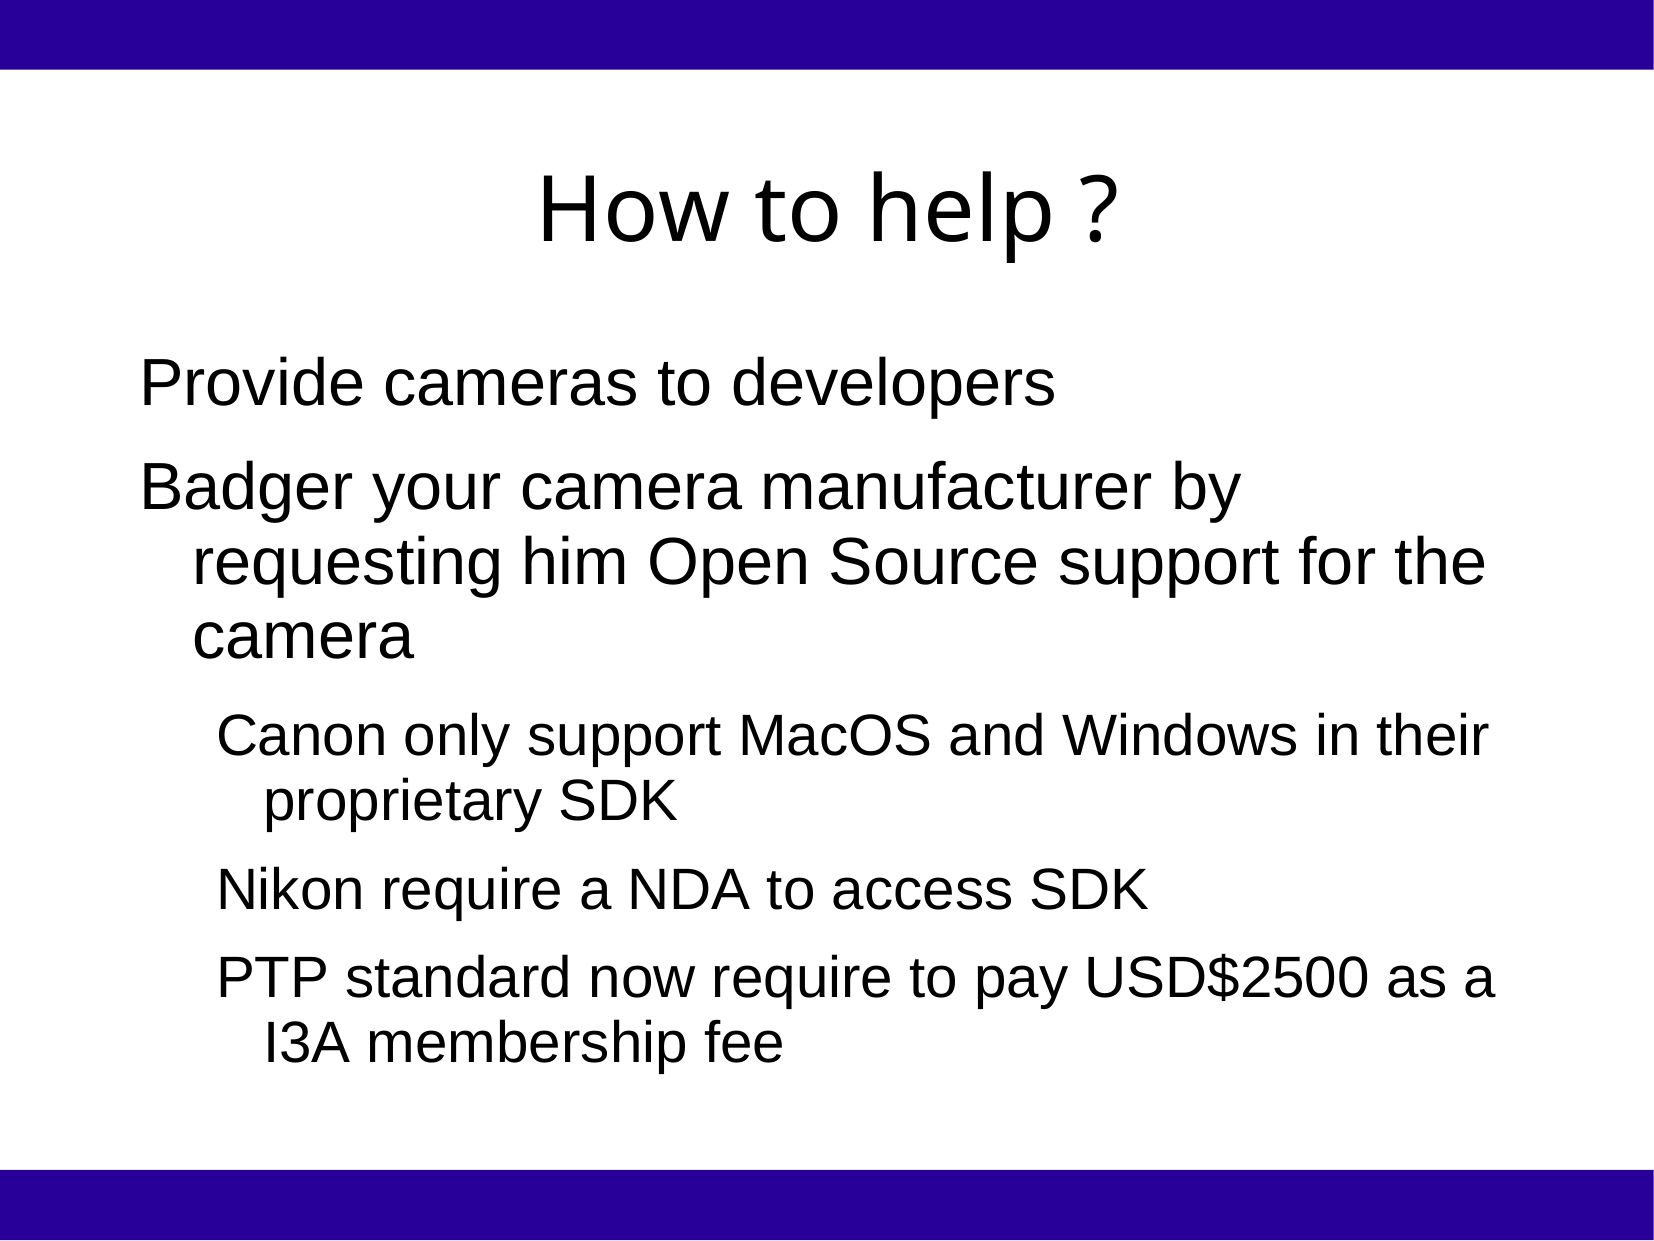

# How to help ?
Provide cameras to developers
Badger your camera manufacturer by requesting him Open Source support for the camera
Canon only support MacOS and Windows in their proprietary SDK
Nikon require a NDA to access SDK
PTP standard now require to pay USD$2500 as a I3A membership fee